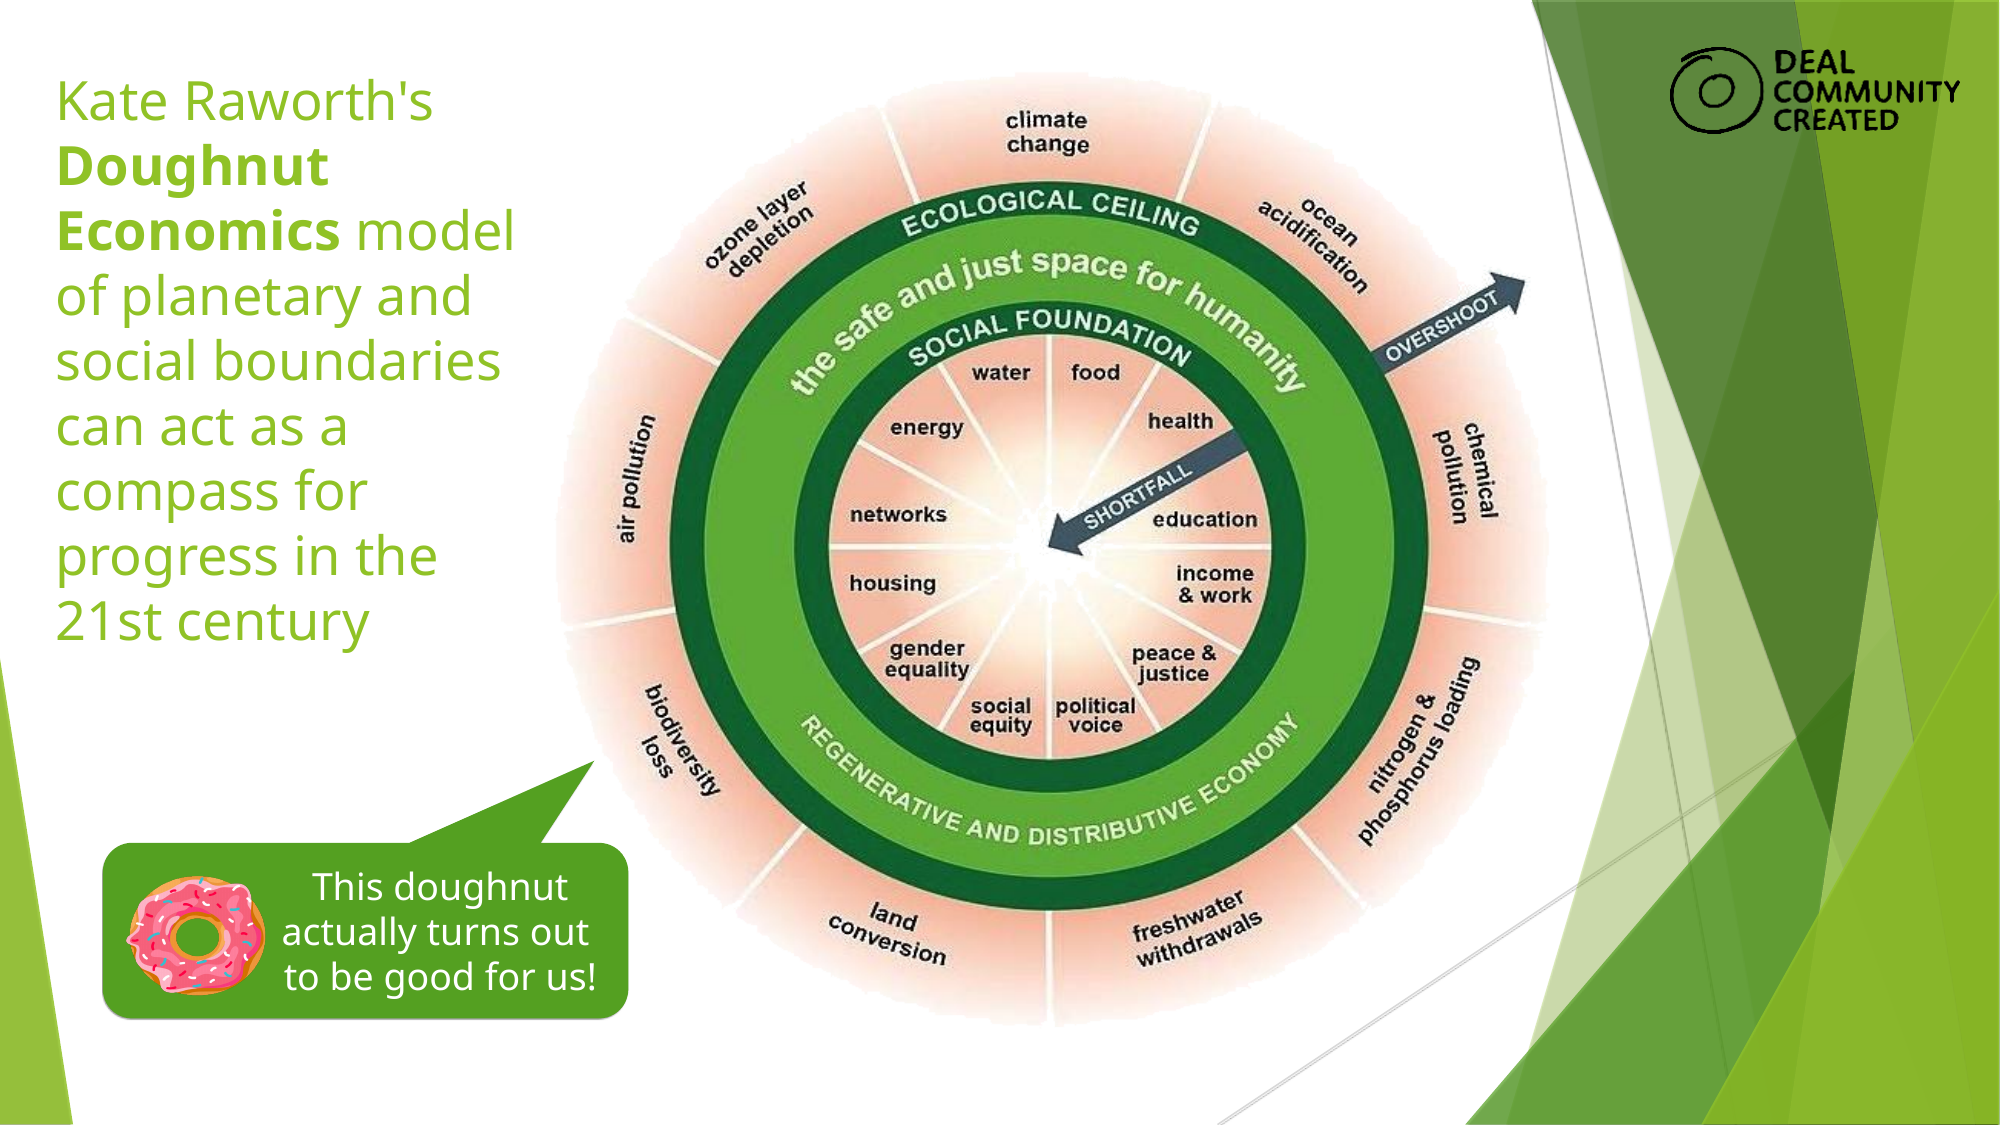

Kate Raworth's Doughnut Economics model of planetary and social boundaries
can act as a compass for progress in the 21st century
This doughnut actually turns out
to be good for us!